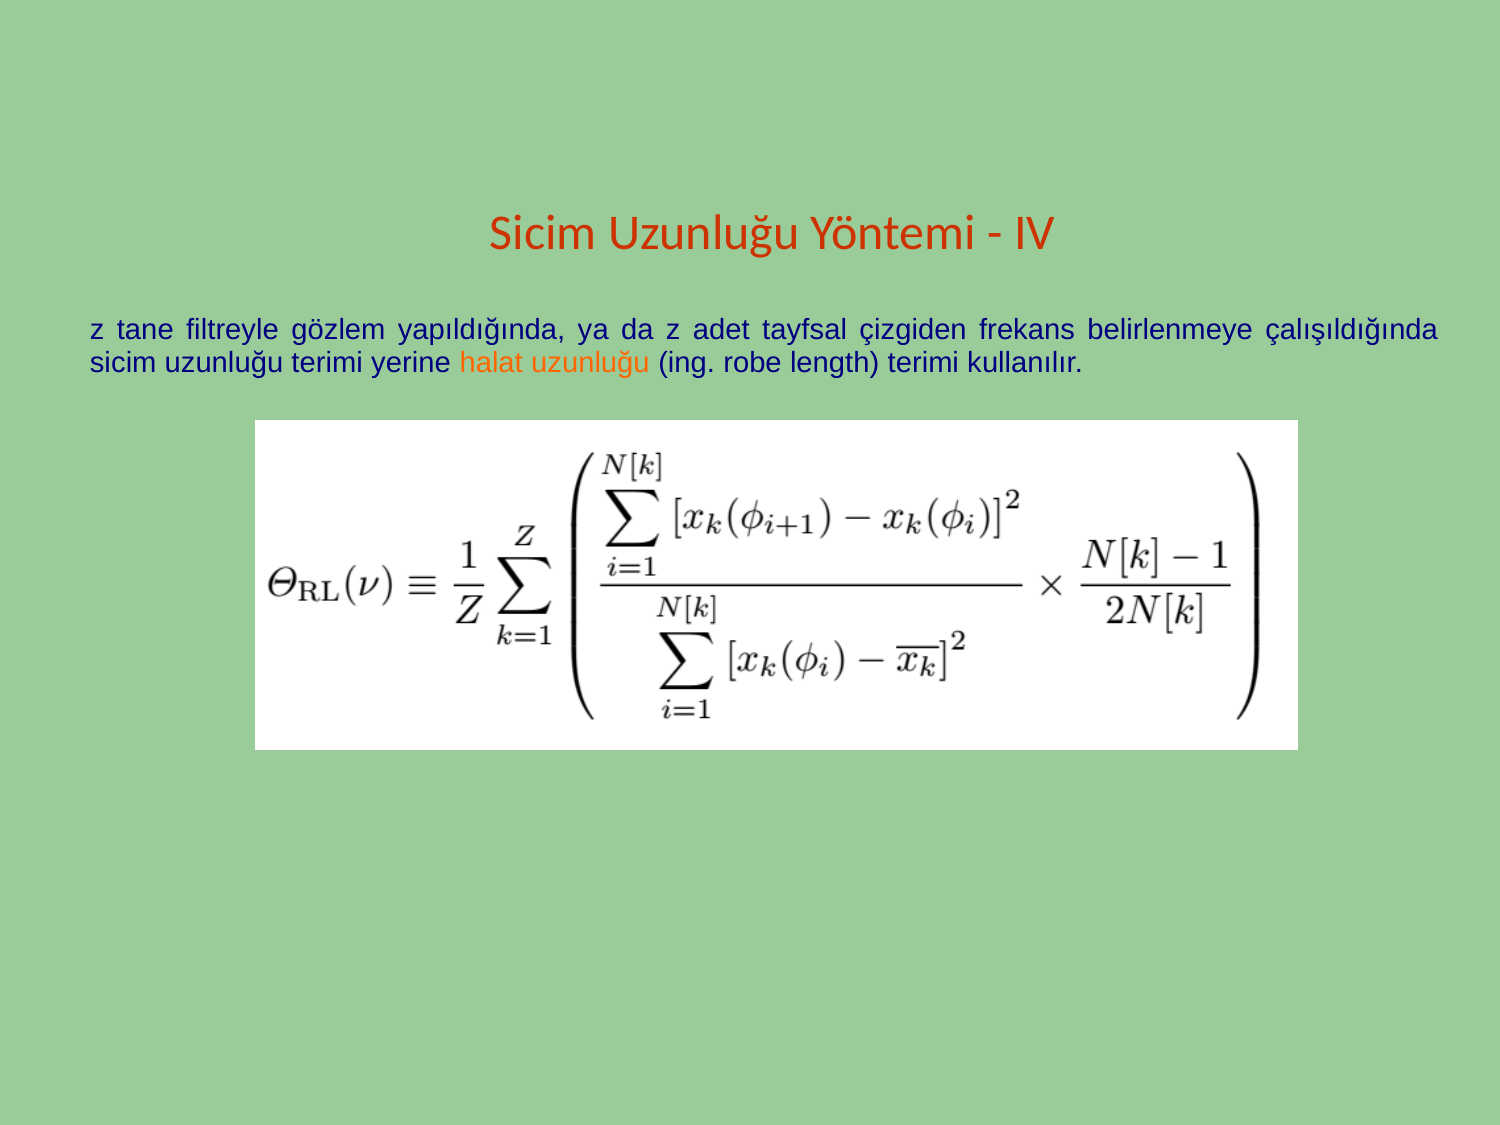

# Sicim Uzunluğu Yöntemi - IV
z tane filtreyle gözlem yapıldığında, ya da z adet tayfsal çizgiden frekans belirlenmeye çalışıldığında sicim uzunluğu terimi yerine halat uzunluğu (ing. robe length) terimi kullanılır.